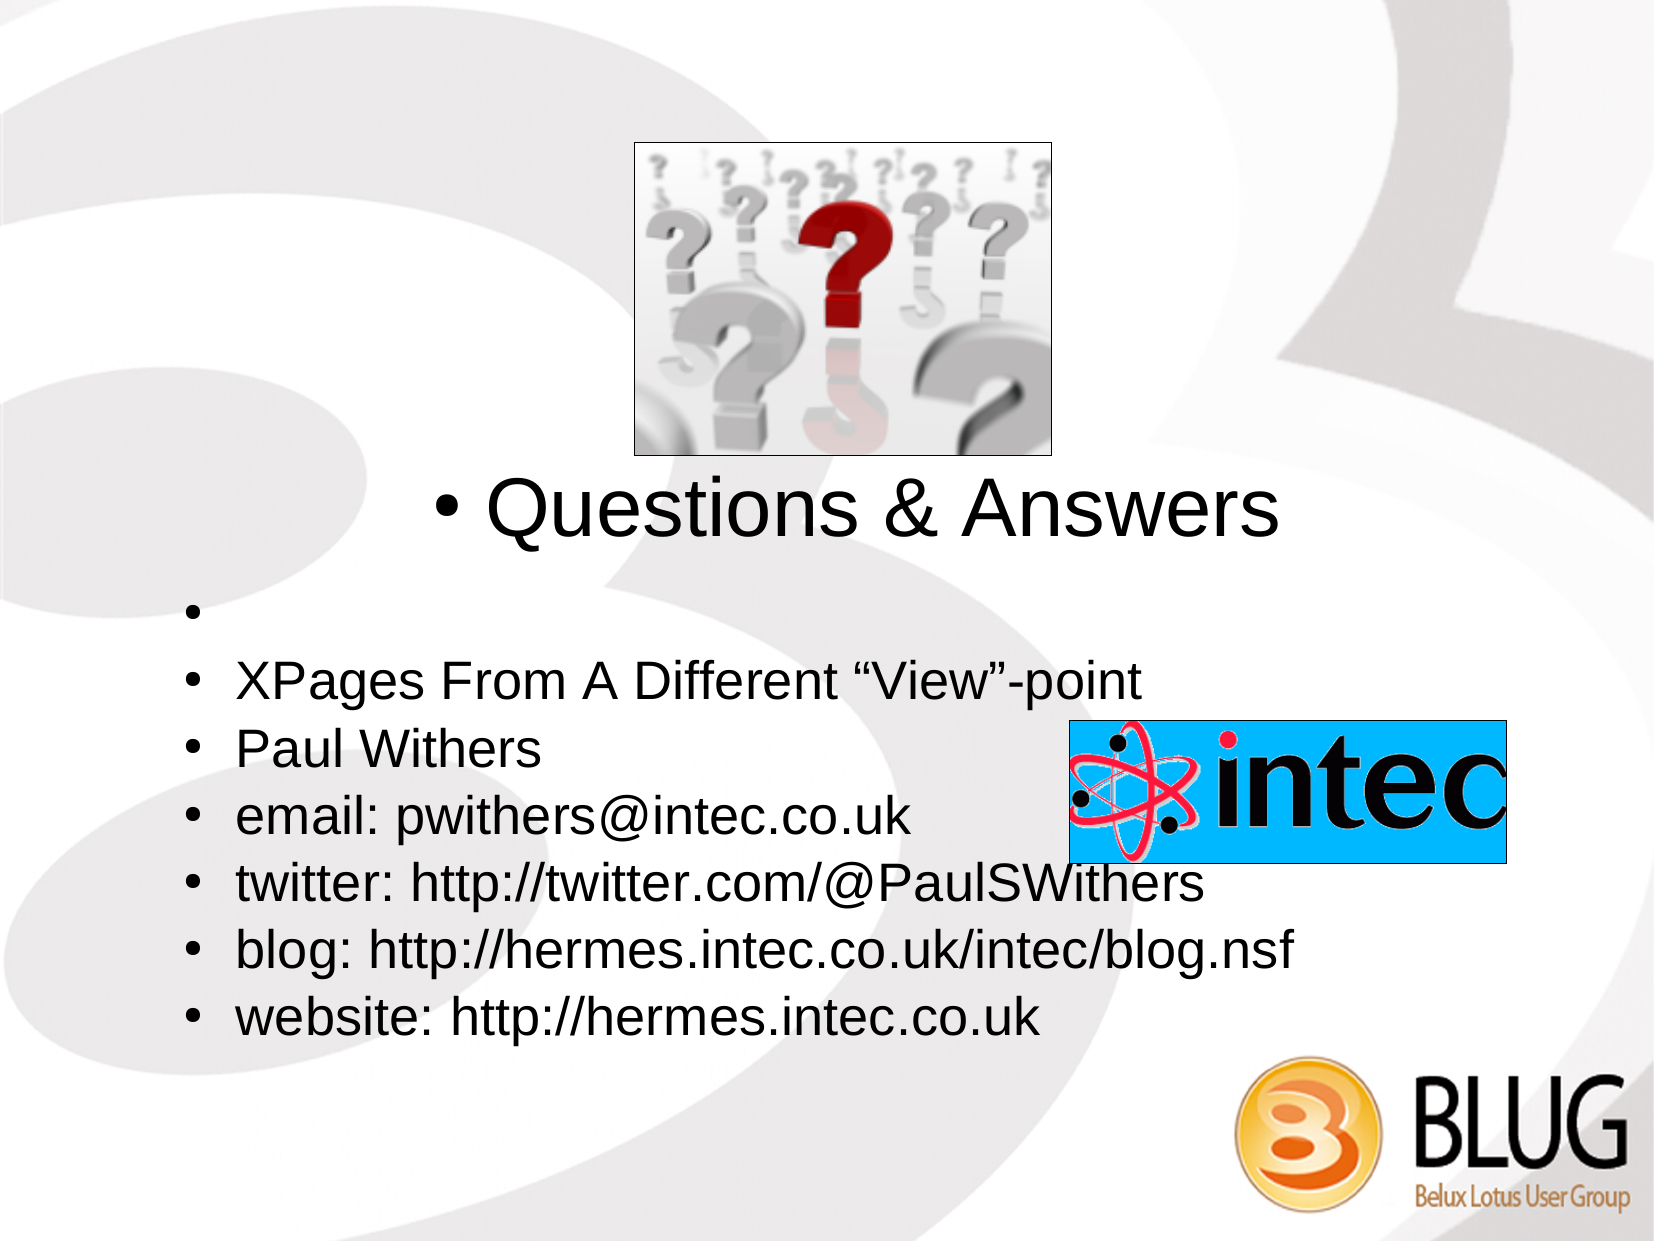

# Questions & Answers
XPages From A Different “View”-point
Paul Withers
email: pwithers@intec.co.uk
twitter: http://twitter.com/@PaulSWithers
blog: http://hermes.intec.co.uk/intec/blog.nsf
website: http://hermes.intec.co.uk